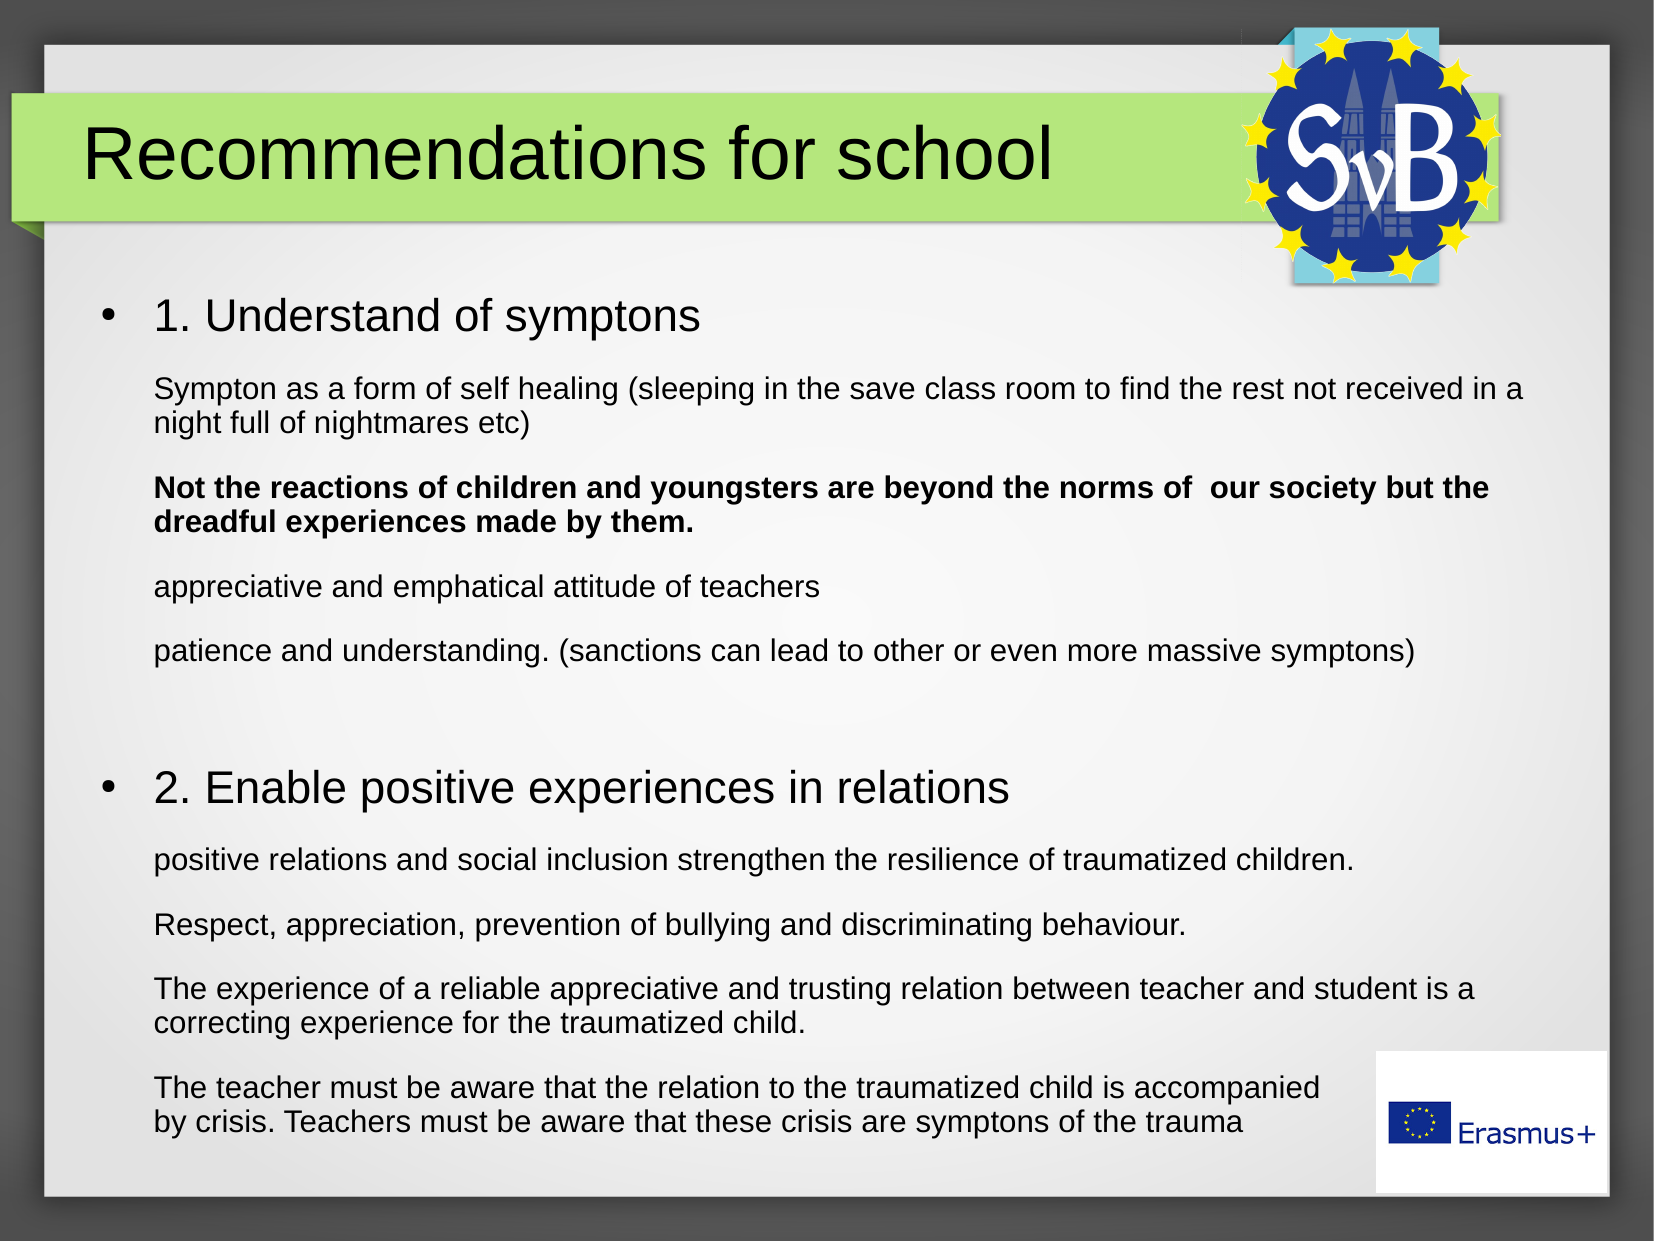

# Recommendations for school
1. Understand of symptons
Sympton as a form of self healing (sleeping in the save class room to find the rest not received in a night full of nightmares etc)
Not the reactions of children and youngsters are beyond the norms of our society but the dreadful experiences made by them.
appreciative and emphatical attitude of teachers
patience and understanding. (sanctions can lead to other or even more massive symptons)
2. Enable positive experiences in relations
positive relations and social inclusion strengthen the resilience of traumatized children.
Respect, appreciation, prevention of bullying and discriminating behaviour.
The experience of a reliable appreciative and trusting relation between teacher and student is a correcting experience for the traumatized child.
The teacher must be aware that the relation to the traumatized child is accompanied
by crisis. Teachers must be aware that these crisis are symptons of the trauma